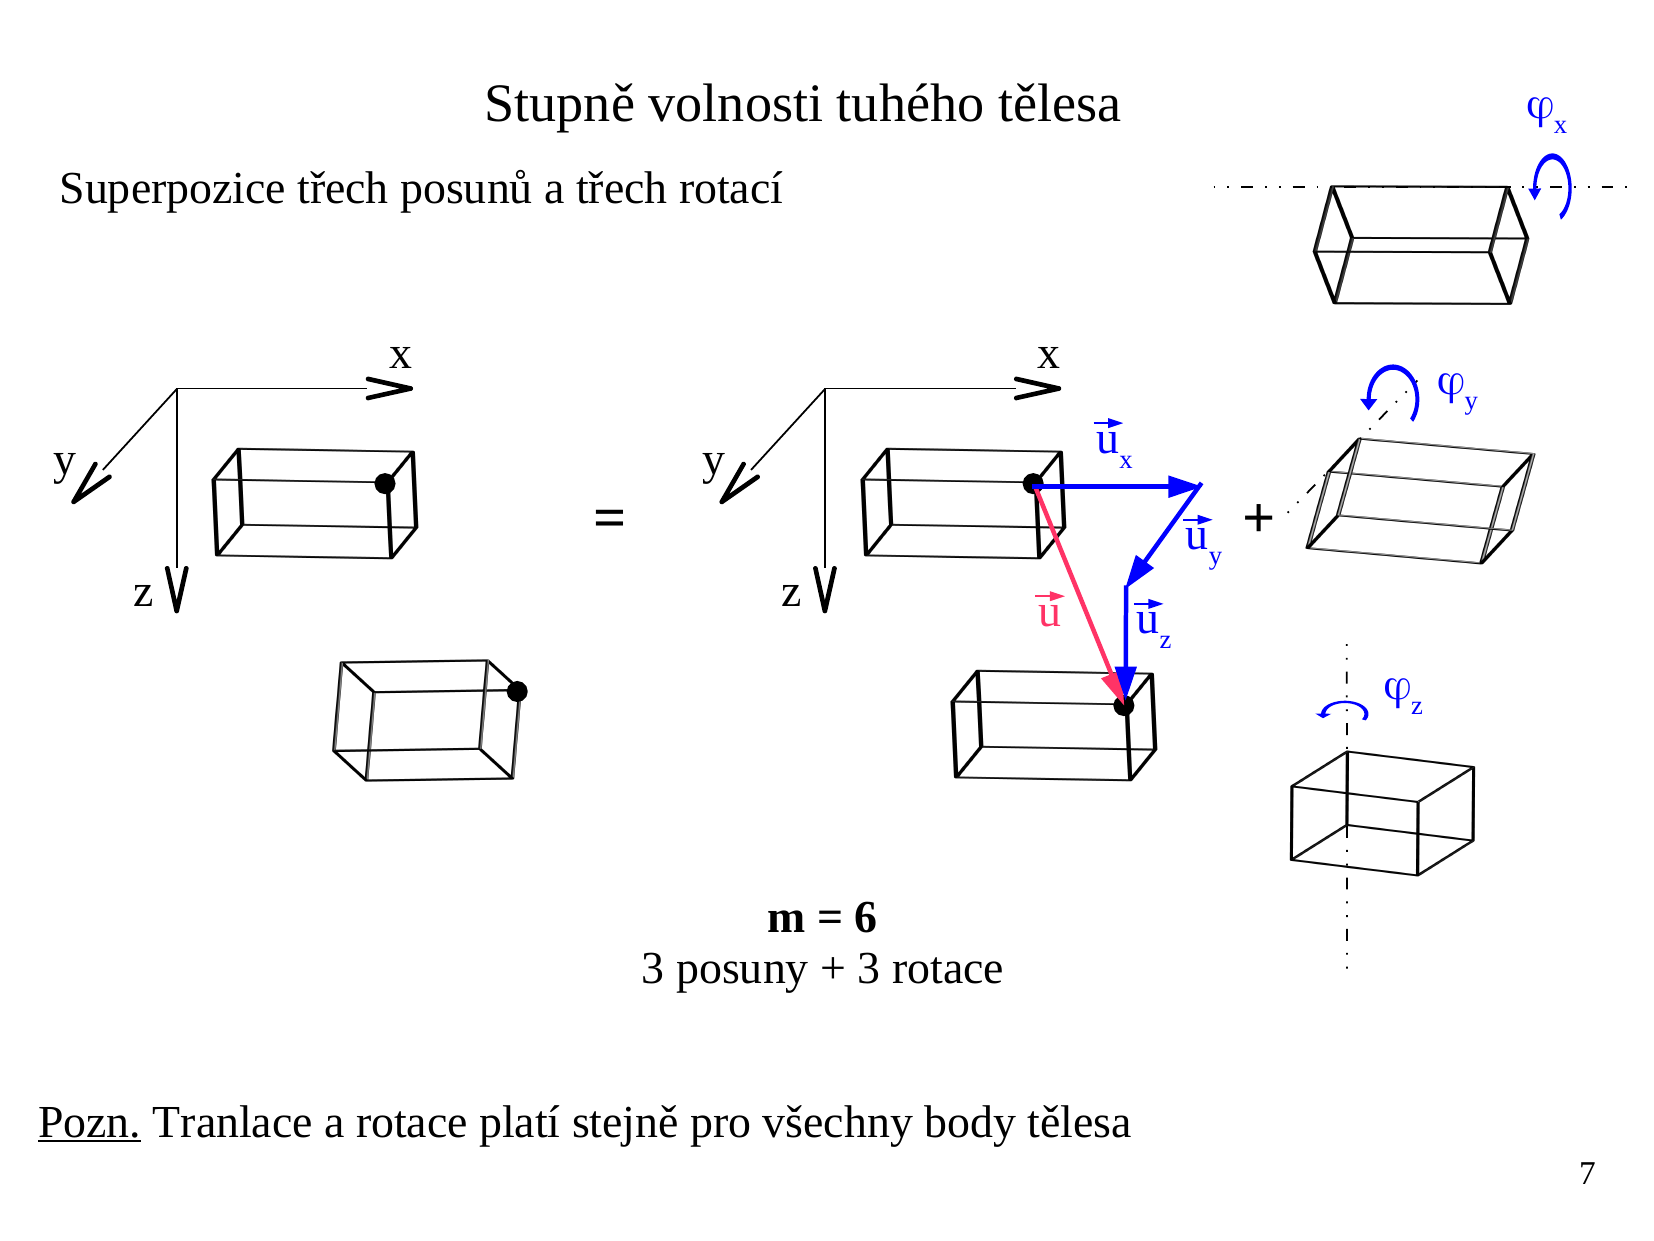

# Stupně volnosti tuhého tělesa
jx
Superpozice třech posunů a třech rotací
x
x
jy
ux
y
y
=
+
uy
z
z
u
uz
jz
m = 6
3 posuny + 3 rotace
Pozn. Tranlace a rotace platí stejně pro všechny body tělesa
7